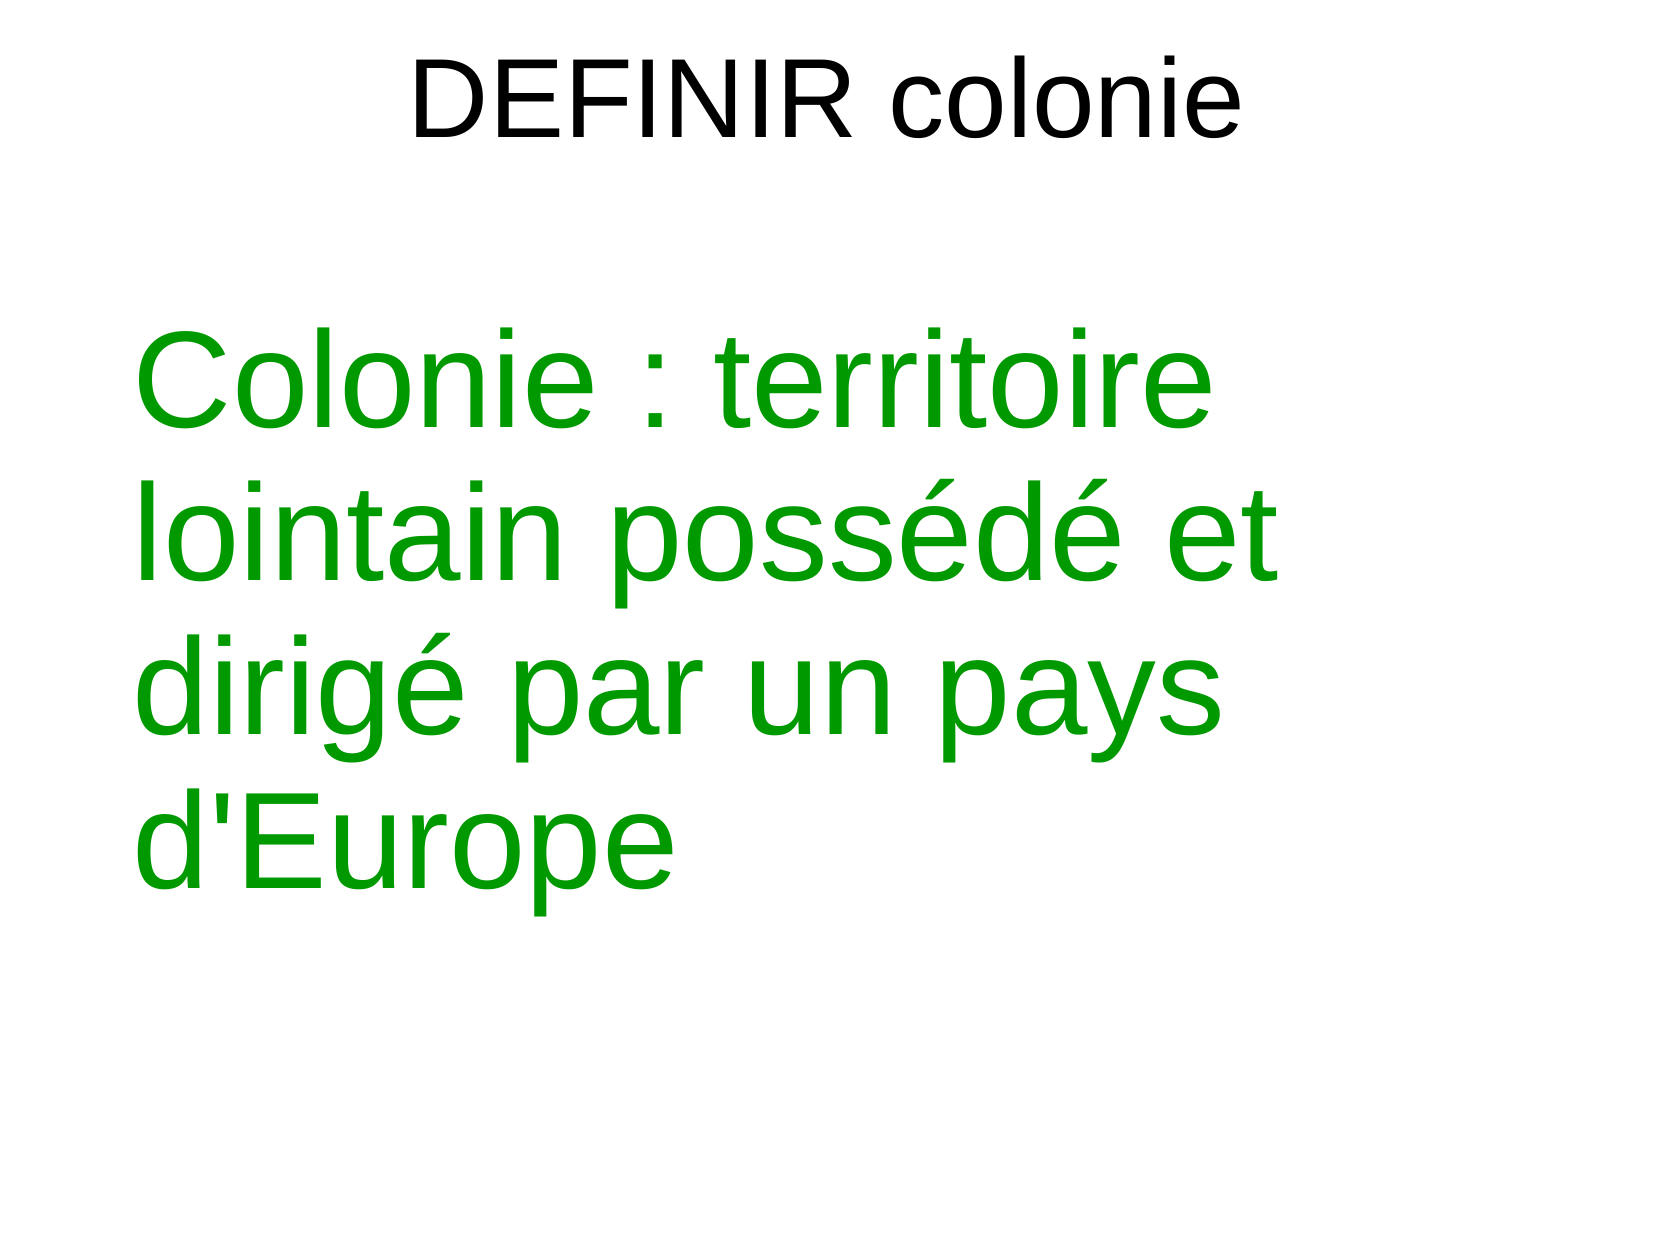

DEFINIR colonie
Colonie : territoire lointain possédé et dirigé par un pays d'Europe